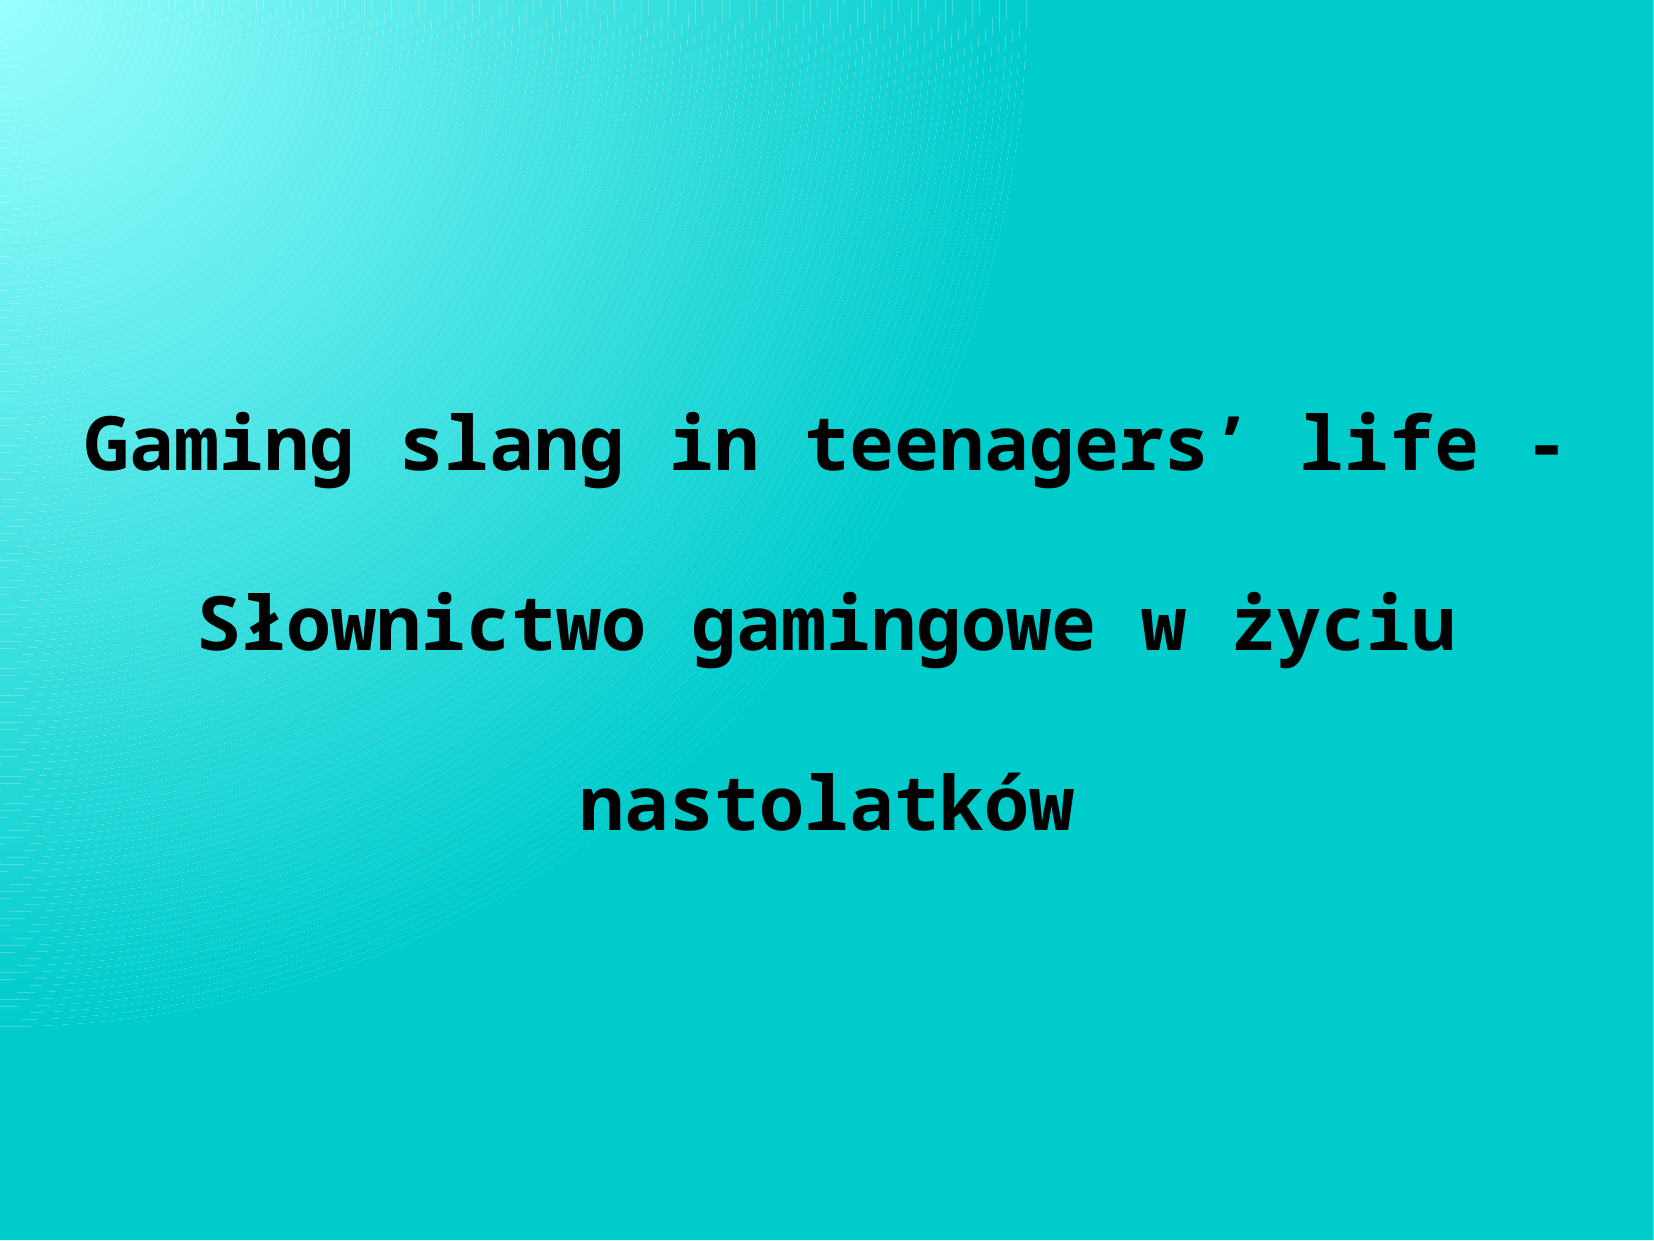

# Gaming slang in teenagers’ life - Słownictwo gamingowe w życiu nastolatków